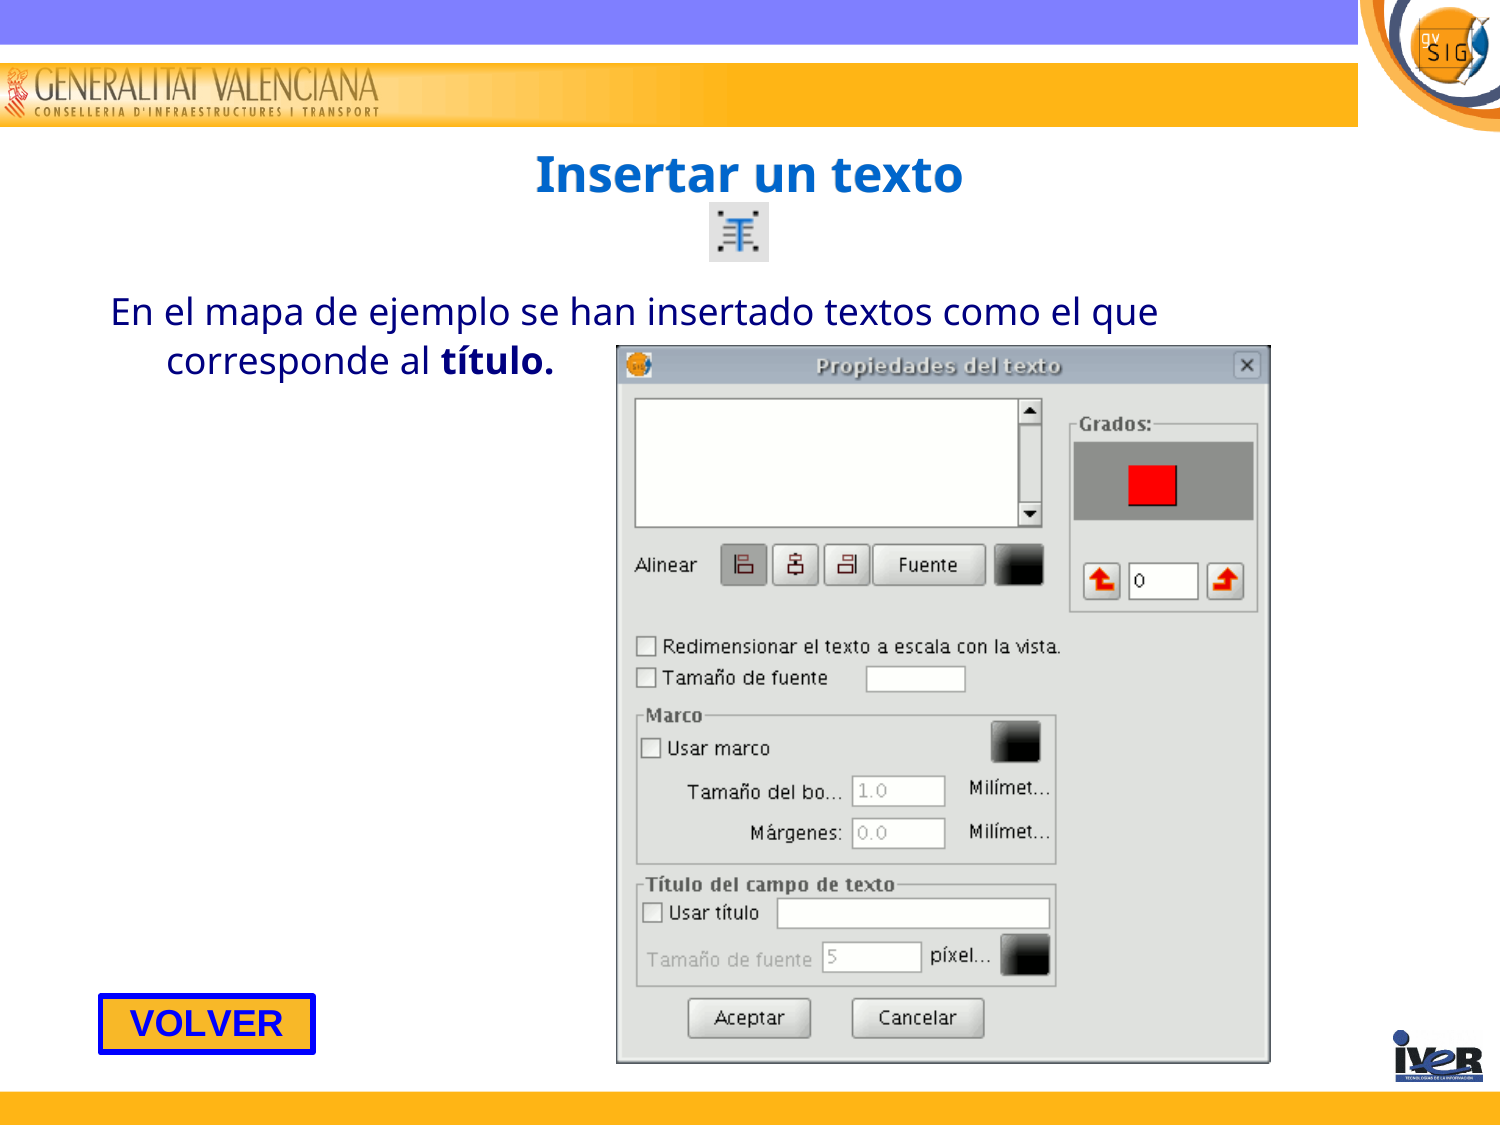

# Insertar un texto
En el mapa de ejemplo se han insertado textos como el que corresponde al título.
VOLVER